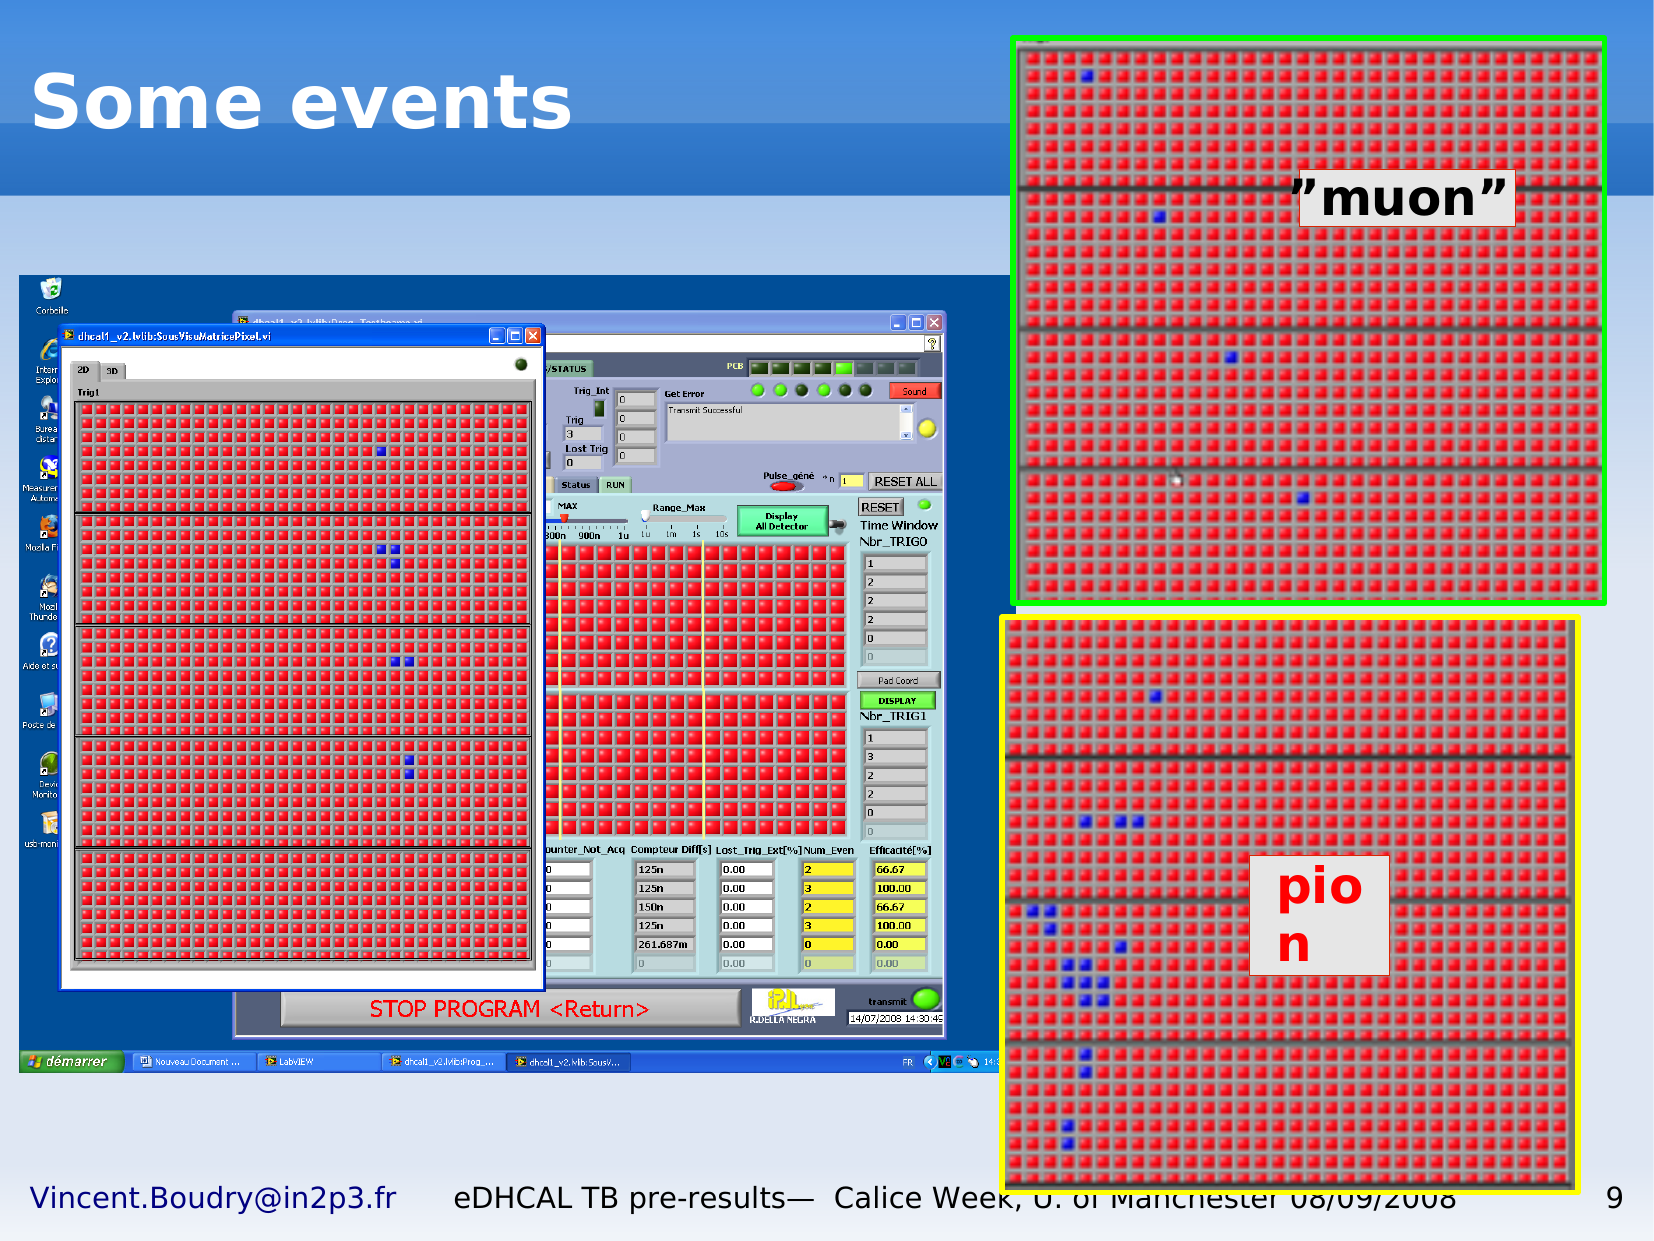

# Some events
”muon”
pion
eDHCAL TB pre-results— Calice Week, U. of Manchester 08/09/2008
9